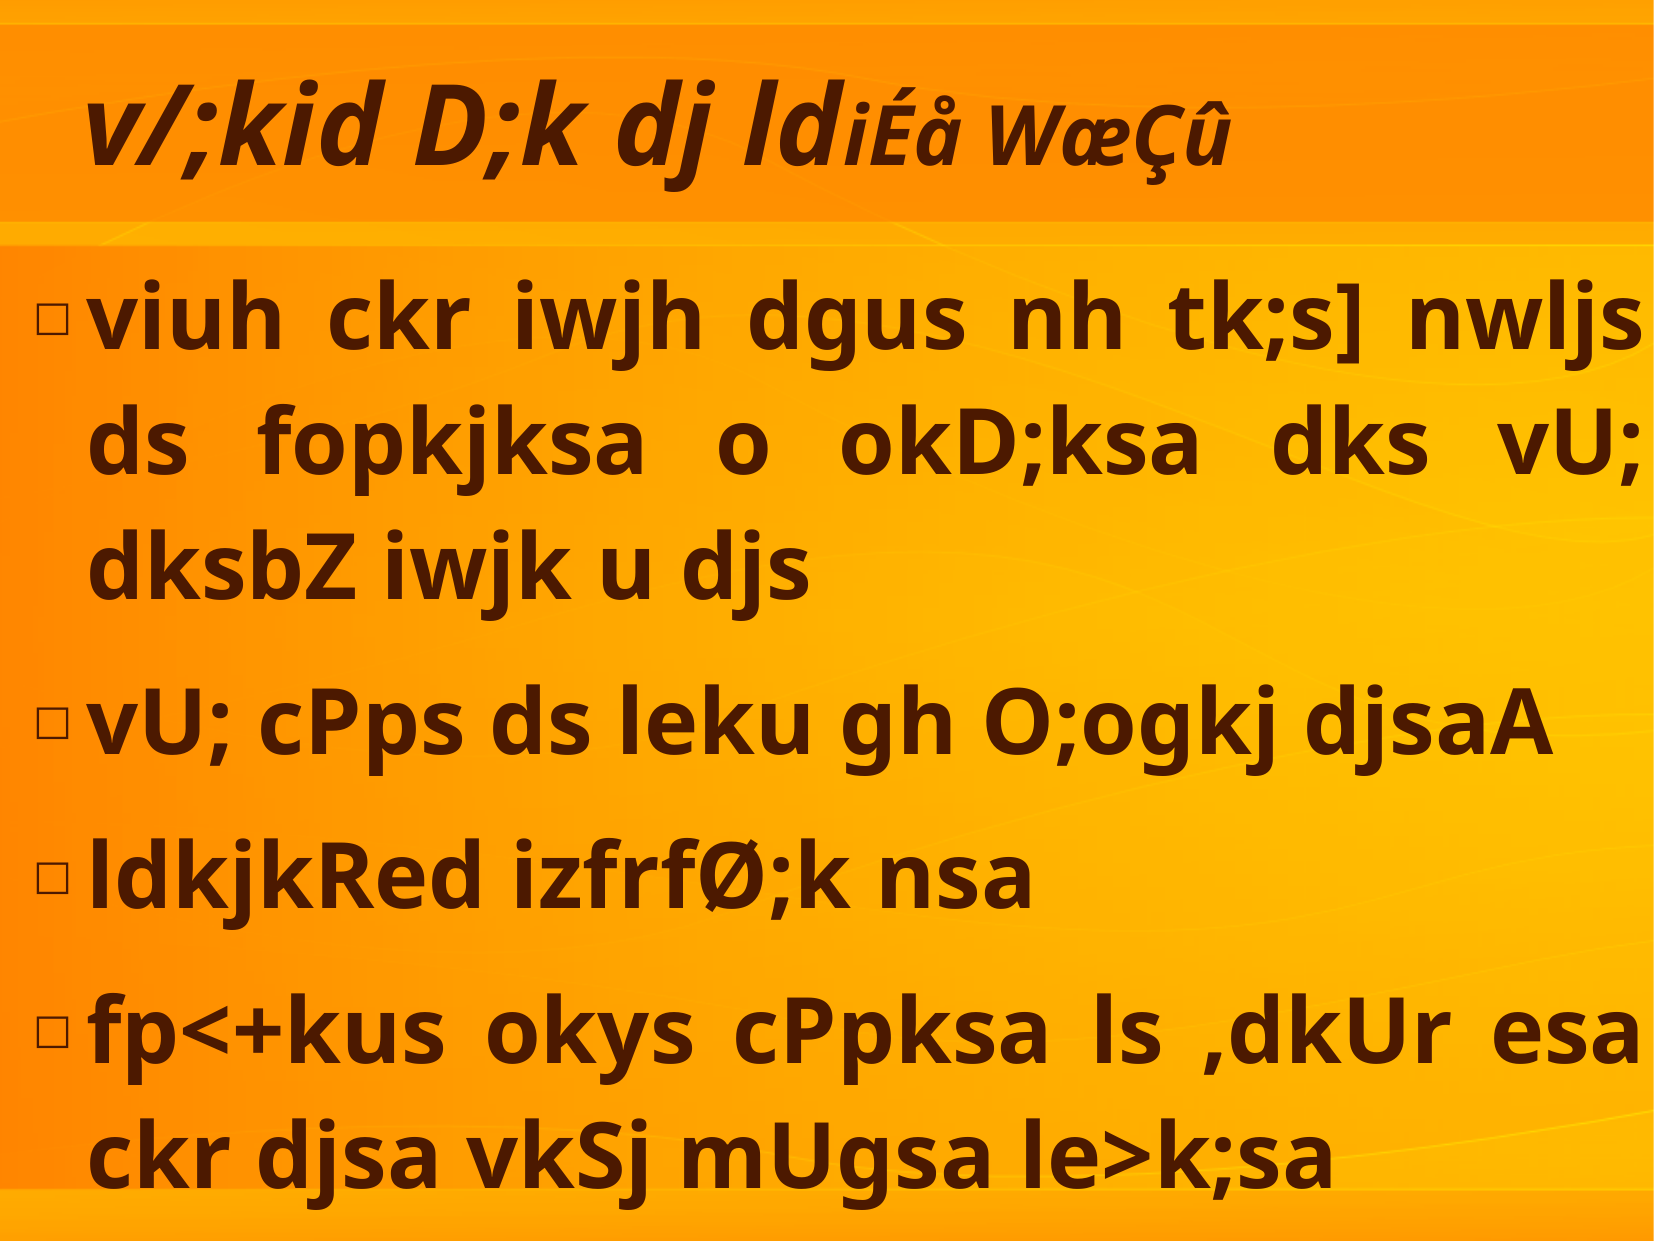

# v/;kid D;k dj ldiÉå WæÇû
viuh ckr iwjh dgus nh tk;s] nwljs ds fopkjksa o okD;ksa dks vU; dksbZ iwjk u djs
vU; cPps ds leku gh O;ogkj djsaA
ldkjkRed izfrfØ;k nsa
fp<+kus okys cPpksa ls ,dkUr esa ckr djsa vkSj mUgsa le>k;sa
i<+uk gks rks cPpksa dks ,d fu;fer Øe esa u cqyk;saA